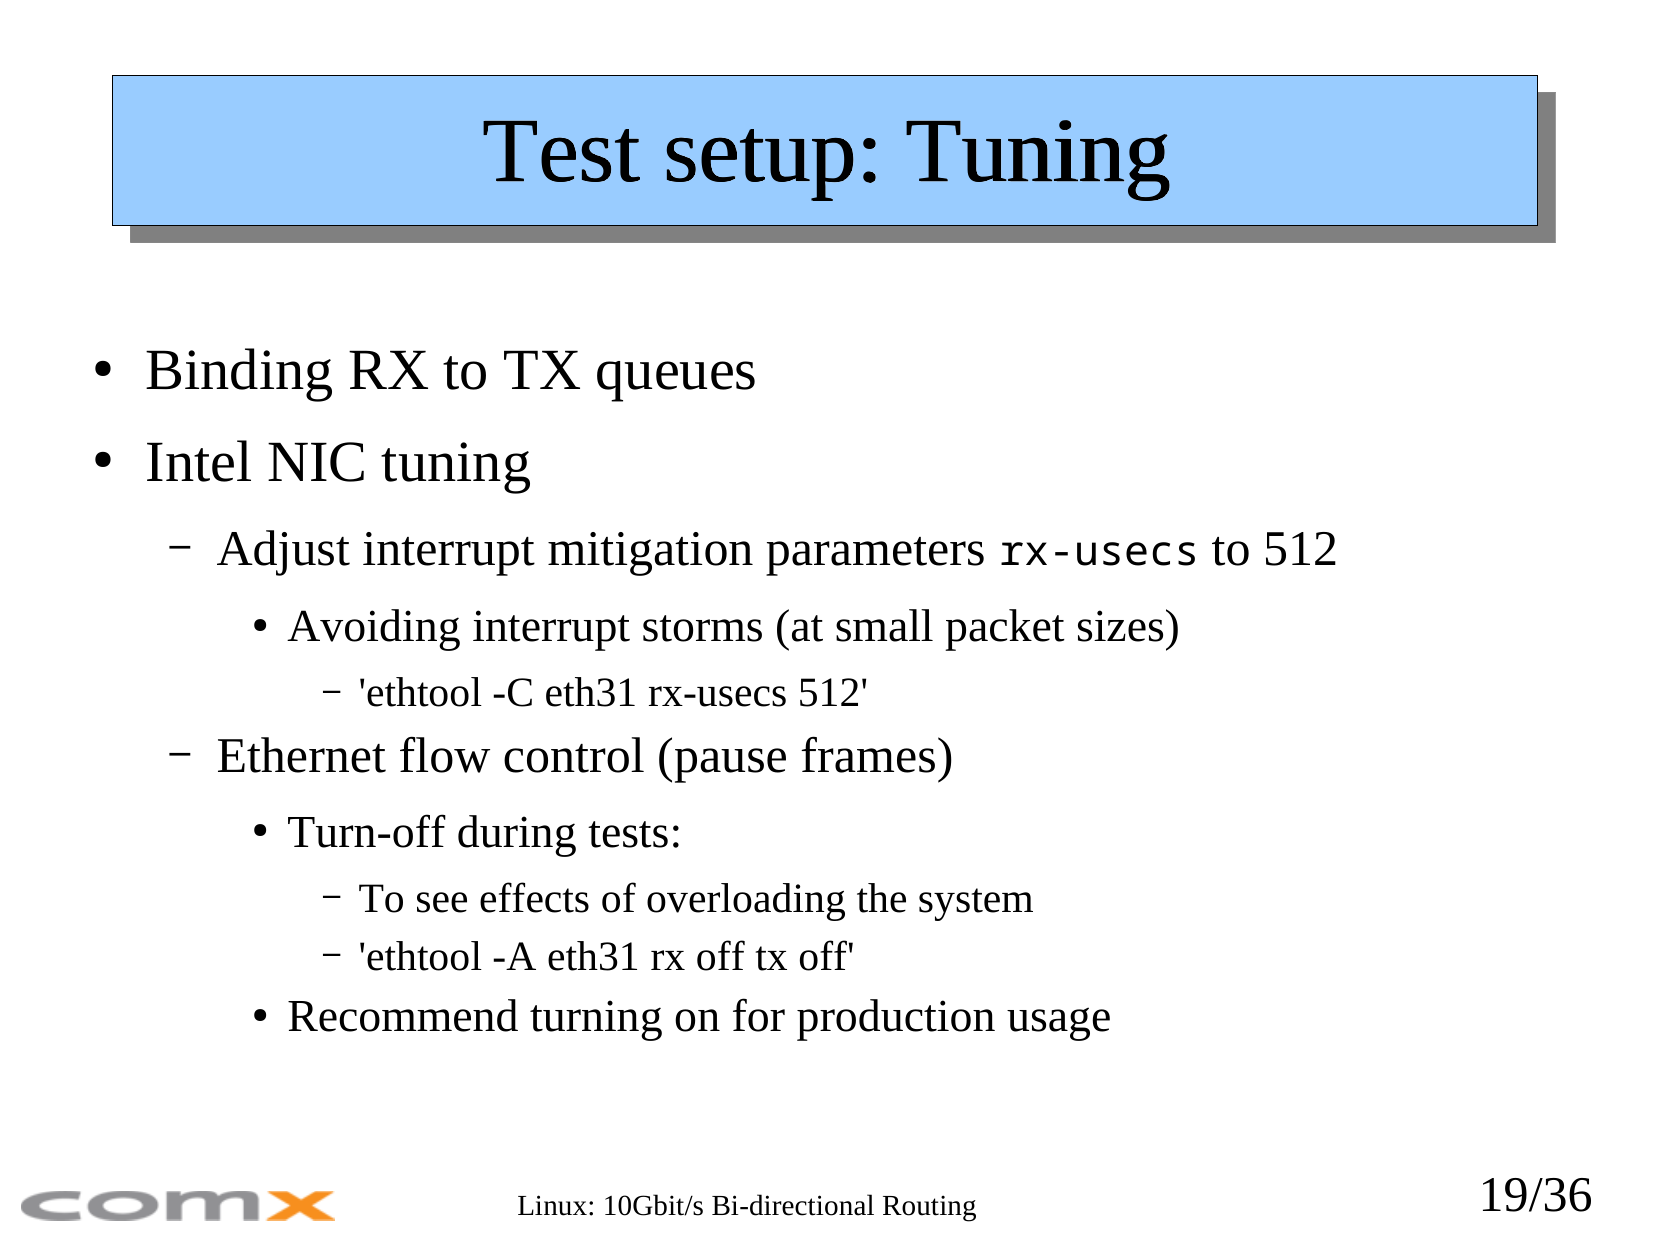

# Test setup: Tuning
Binding RX to TX queues
Intel NIC tuning
Adjust interrupt mitigation parameters rx-usecs to 512
Avoiding interrupt storms (at small packet sizes)
'ethtool -C eth31 rx-usecs 512'
Ethernet flow control (pause frames)
Turn-off during tests:
To see effects of overloading the system
'ethtool -A eth31 rx off tx off'
Recommend turning on for production usage